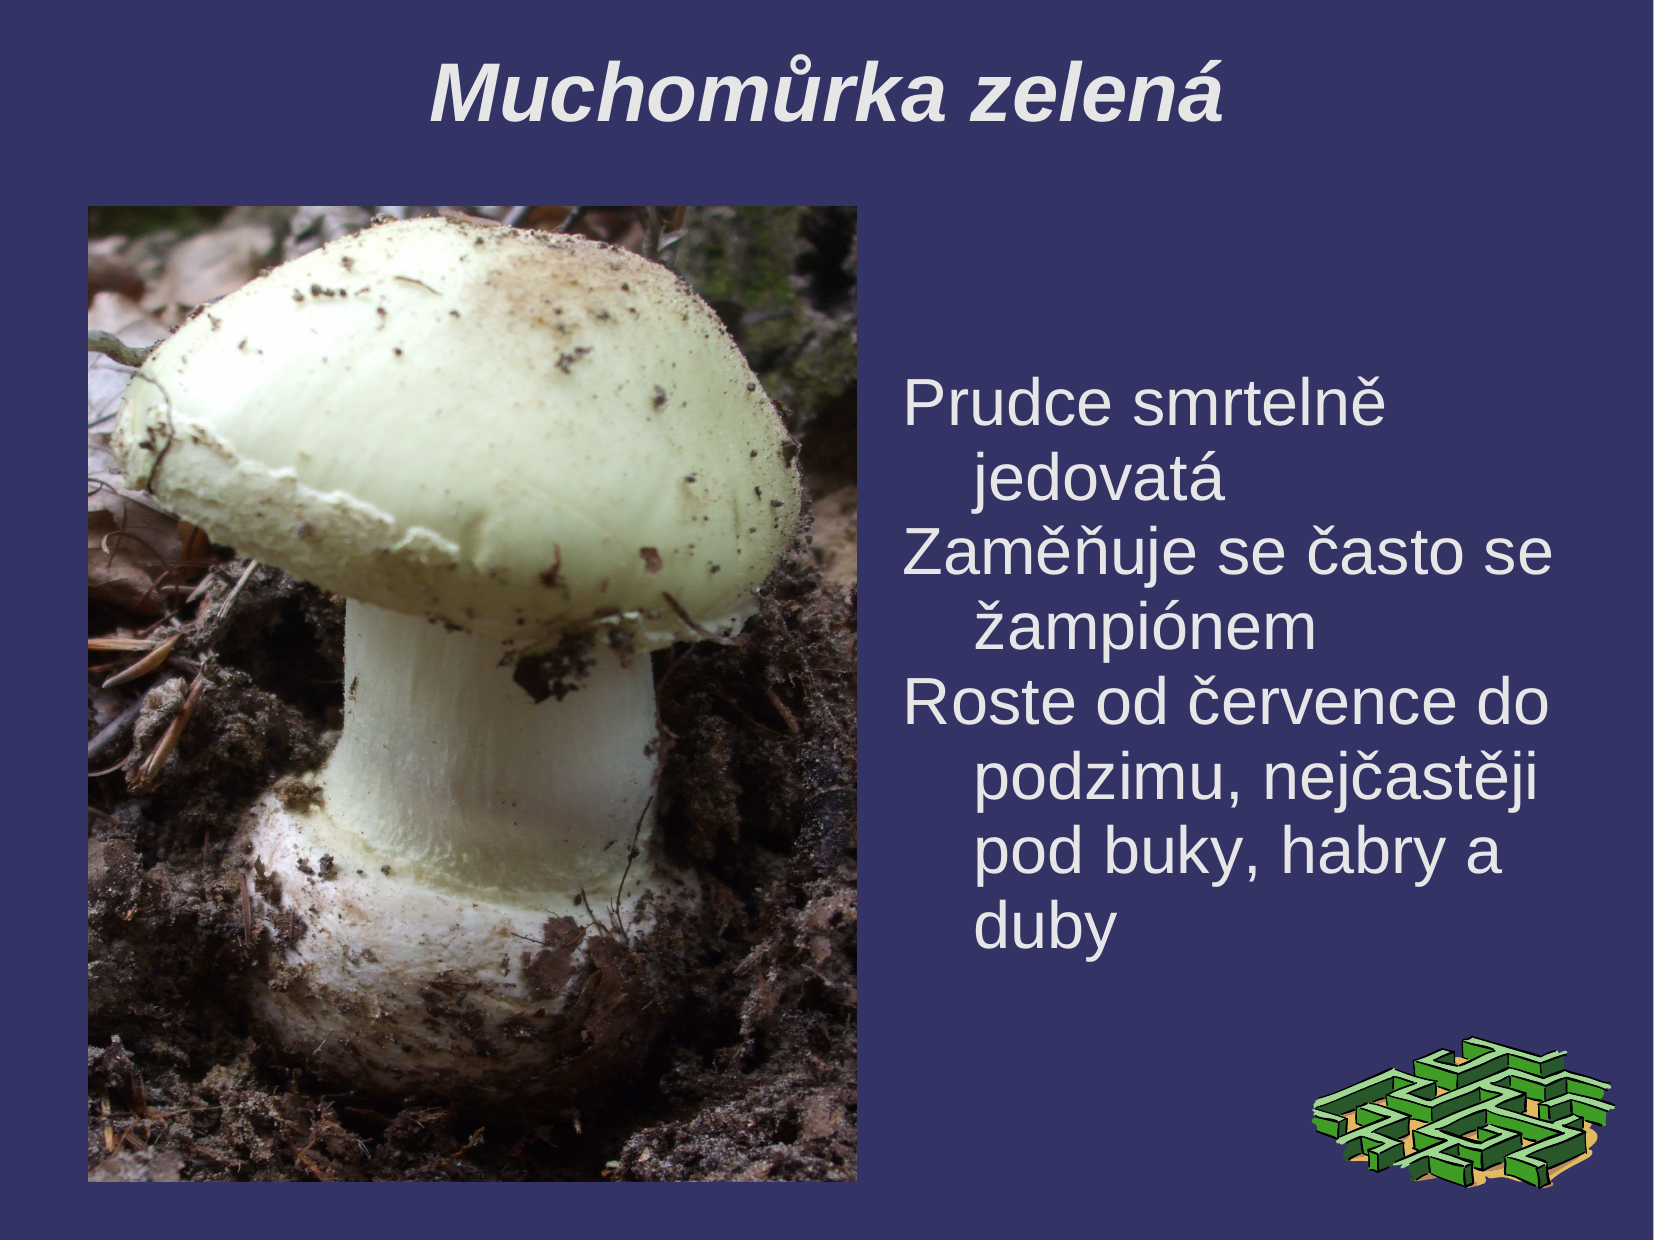

# Muchomůrka zelená
Prudce smrtelně jedovatá
Zaměňuje se často se žampiónem
Roste od července do podzimu, nejčastěji pod buky, habry a duby